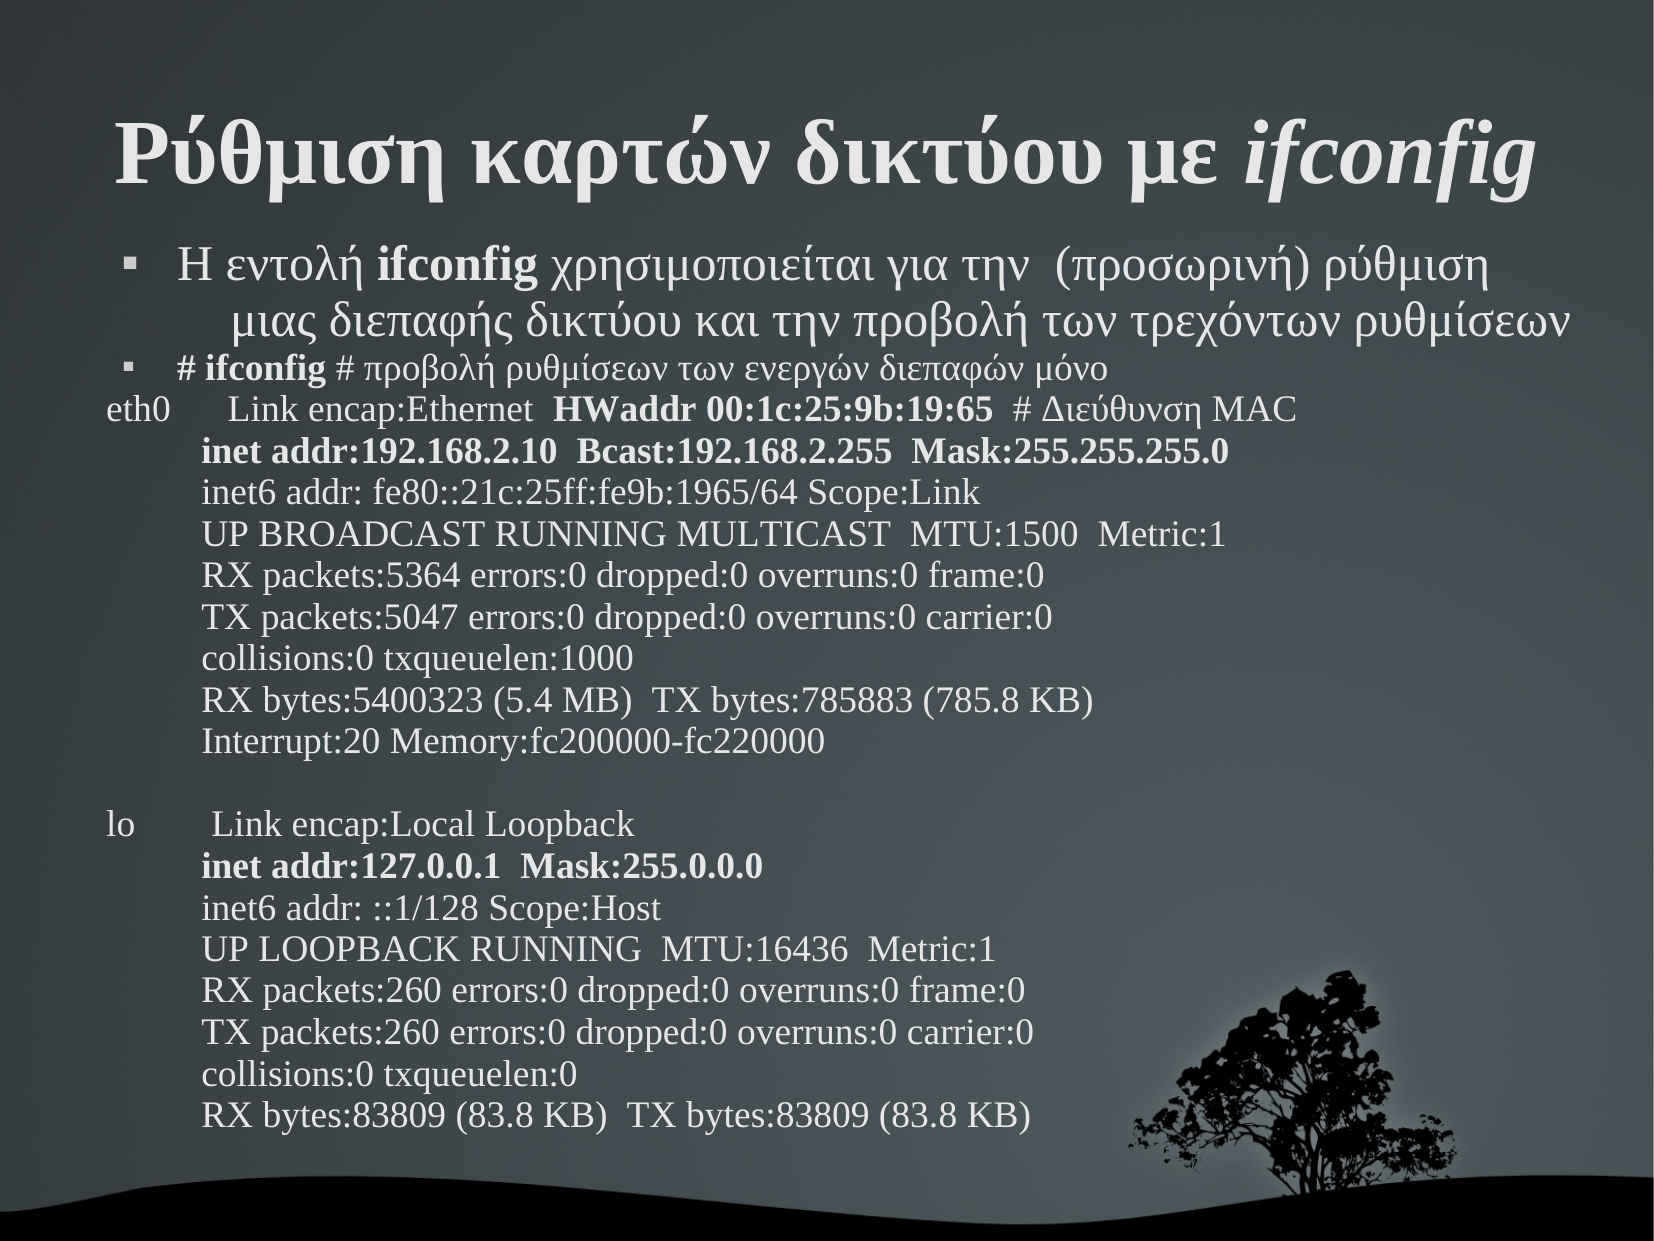

# Ρύθμιση καρτών δικτύου με ifconfig
Η εντολή ifconfig χρησιμοποιείται για την (προσωρινή) ρύθμιση μιας διεπαφής δικτύου και την προβολή των τρεχόντων ρυθμίσεων
# ifconfig # προβολή ρυθμίσεων των ενεργών διεπαφών μόνο
eth0 Link encap:Ethernet HWaddr 00:1c:25:9b:19:65 # Διεύθυνση MAC
 inet addr:192.168.2.10 Bcast:192.168.2.255 Mask:255.255.255.0
 inet6 addr: fe80::21c:25ff:fe9b:1965/64 Scope:Link
 UP BROADCAST RUNNING MULTICAST MTU:1500 Metric:1
 RX packets:5364 errors:0 dropped:0 overruns:0 frame:0
 TX packets:5047 errors:0 dropped:0 overruns:0 carrier:0
 collisions:0 txqueuelen:1000
 RX bytes:5400323 (5.4 MB) TX bytes:785883 (785.8 KB)
 Interrupt:20 Memory:fc200000-fc220000
lo Link encap:Local Loopback
 inet addr:127.0.0.1 Mask:255.0.0.0
 inet6 addr: ::1/128 Scope:Host
 UP LOOPBACK RUNNING MTU:16436 Metric:1
 RX packets:260 errors:0 dropped:0 overruns:0 frame:0
 TX packets:260 errors:0 dropped:0 overruns:0 carrier:0
 collisions:0 txqueuelen:0
 RX bytes:83809 (83.8 KB) TX bytes:83809 (83.8 KB)